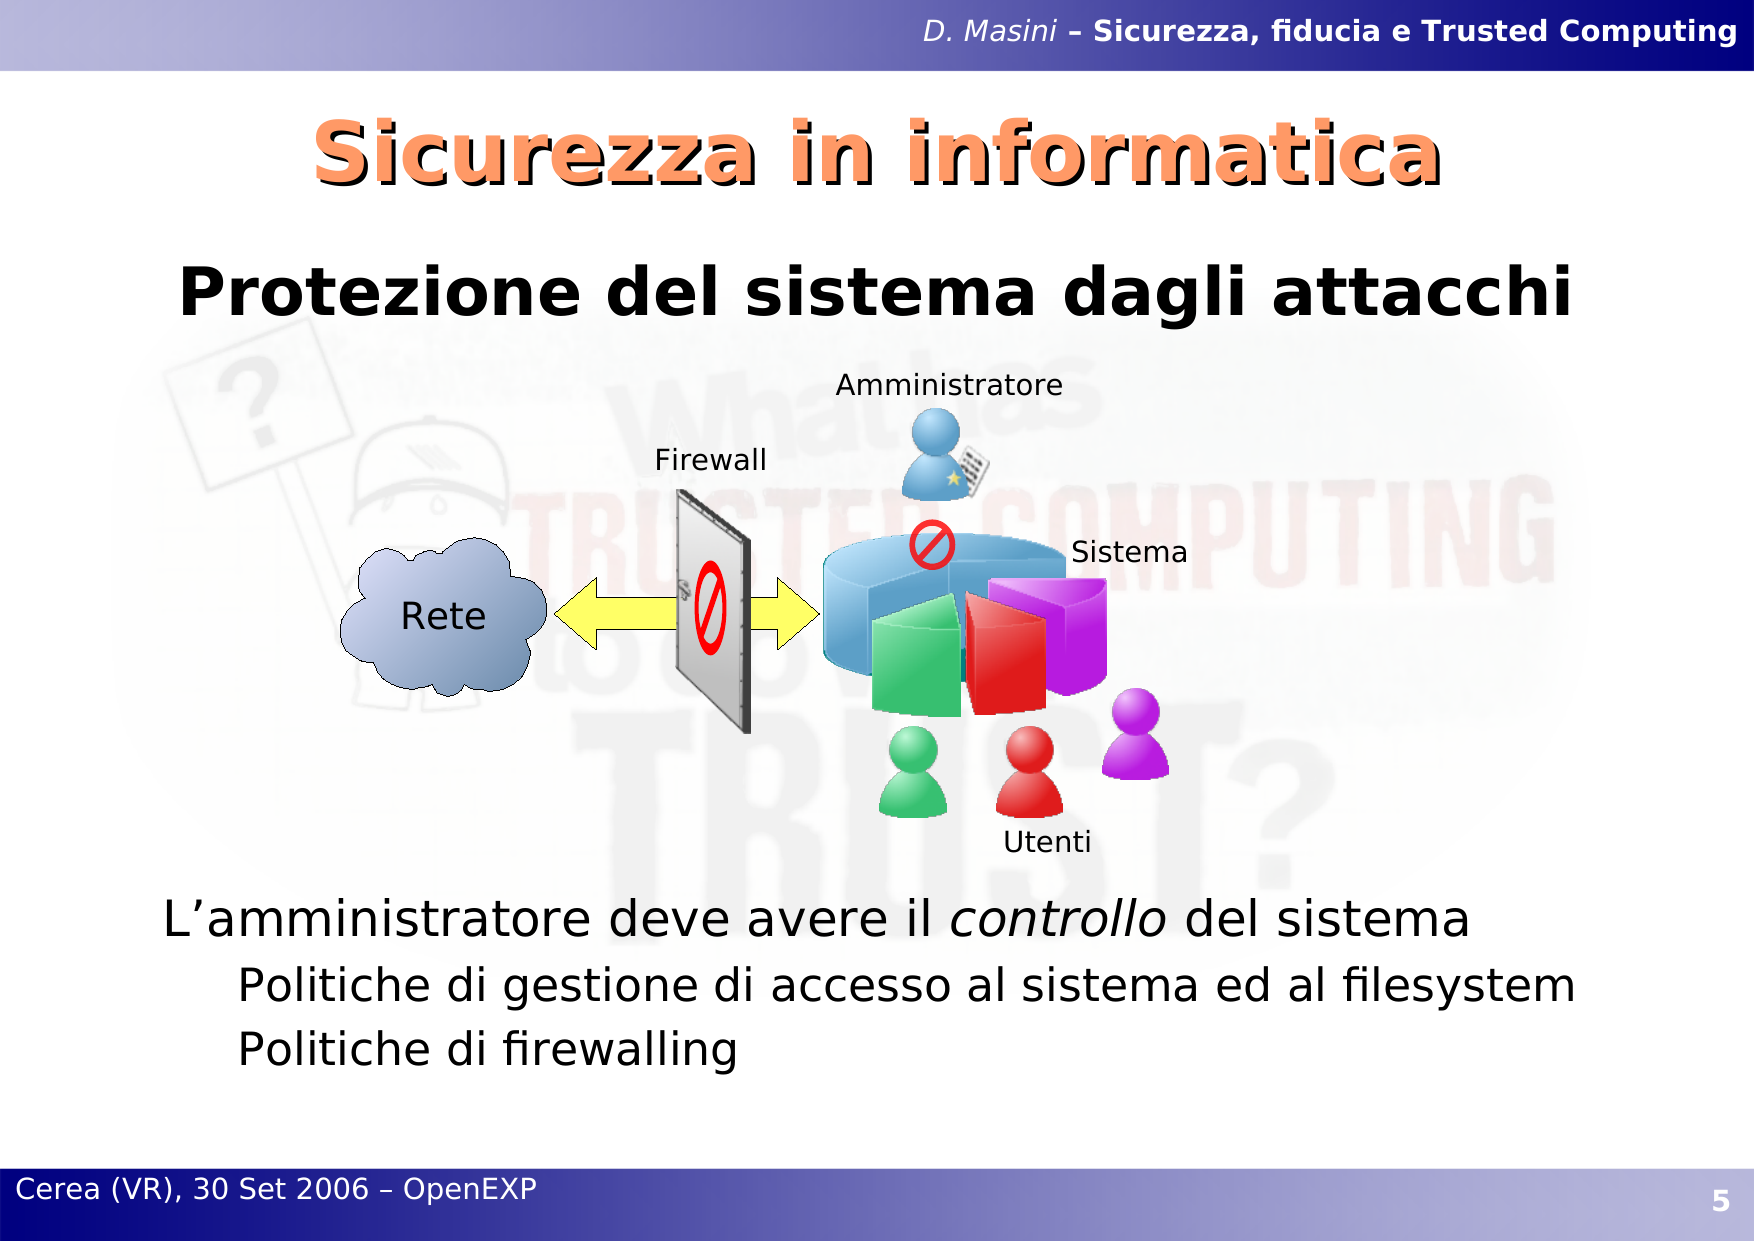

D. Masini – Sicurezza, fiducia e Trusted Computing
# Sicurezza in informatica
Protezione del sistema dagli attacchi
L’amministratore deve avere il controllo del sistema
Politiche di gestione di accesso al sistema ed al filesystem
Politiche di firewalling
Amministratore
Firewall
Sistema
Rete
Utenti
Cerea (VR), 30 Set 2006 – OpenEXP